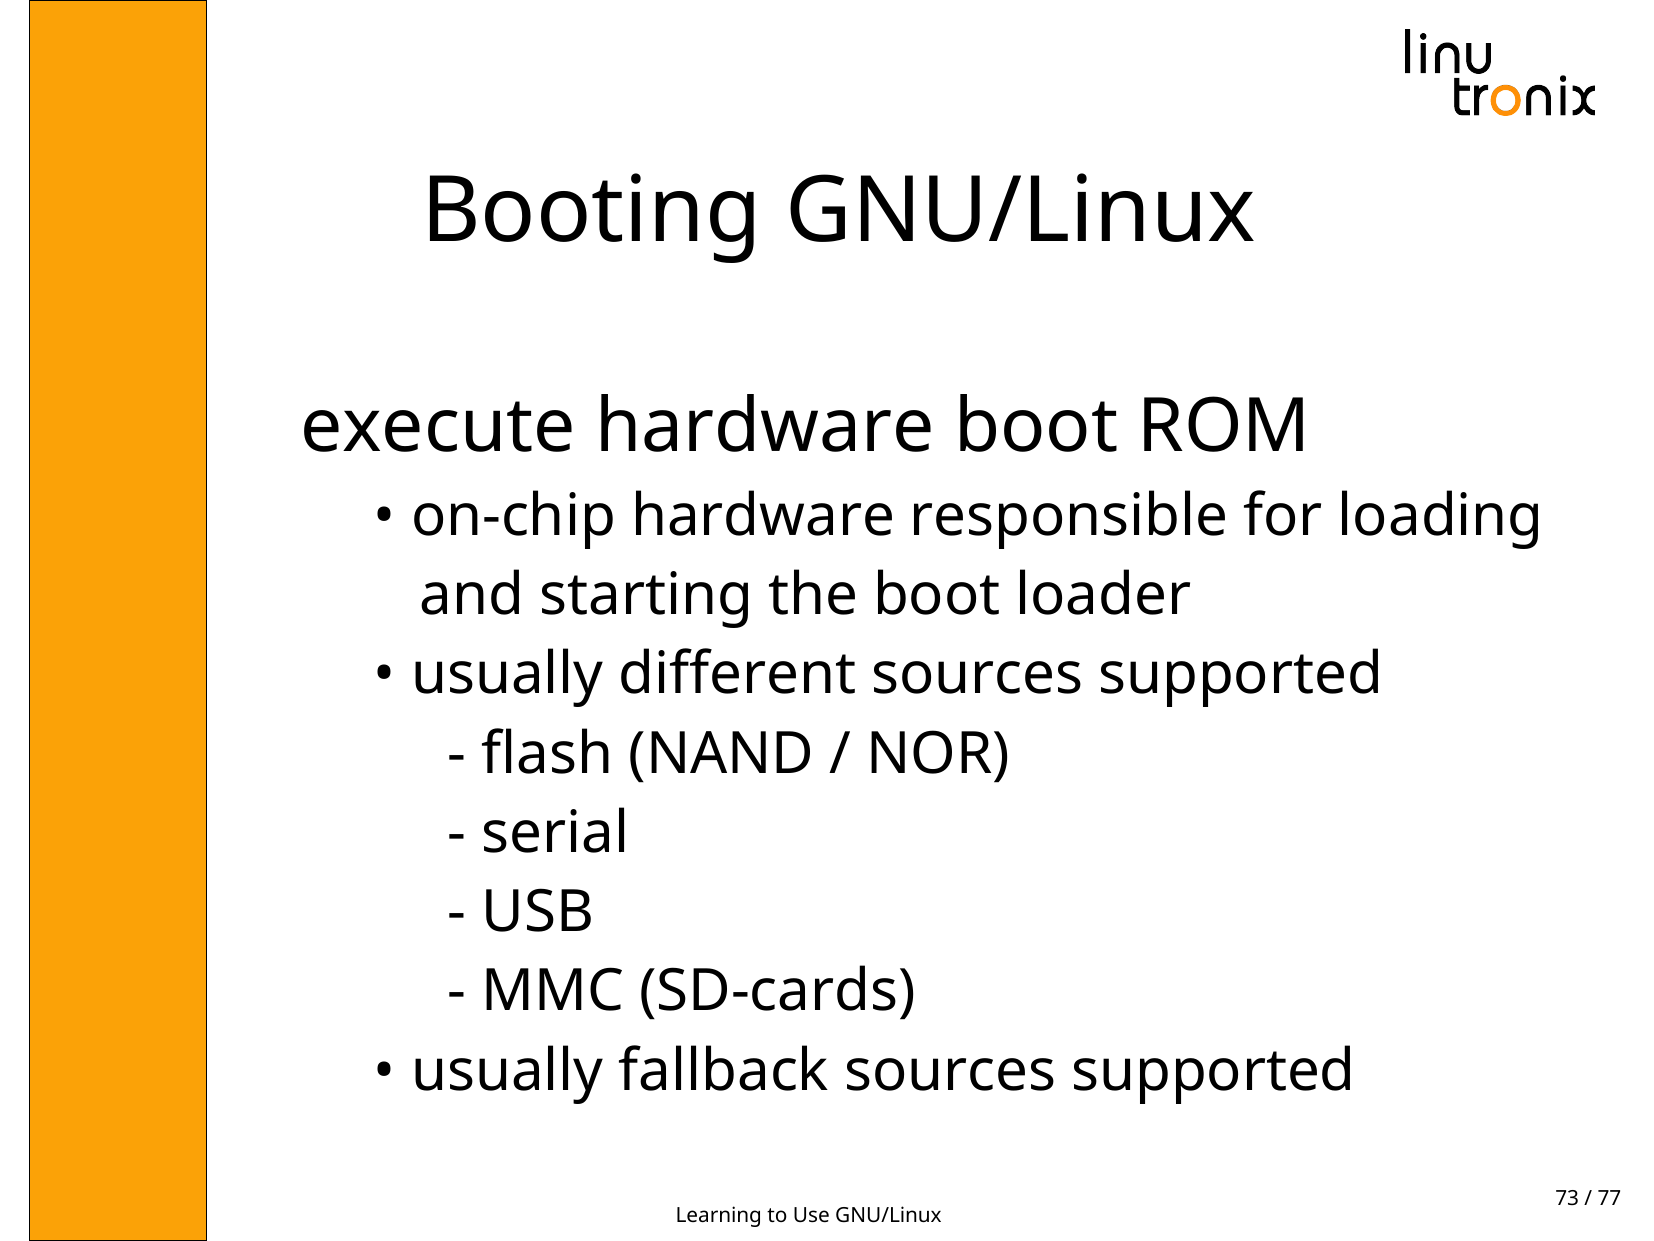

Booting GNU/Linux
execute hardware boot ROM
	• on-chip hardware responsible for loading
	 and starting the boot loader
	• usually different sources supported
		- flash (NAND / NOR)
		- serial
		- USB
		- MMC (SD-cards)
	• usually fallback sources supported
73
Firmenvorstellung Linutronix V3.3